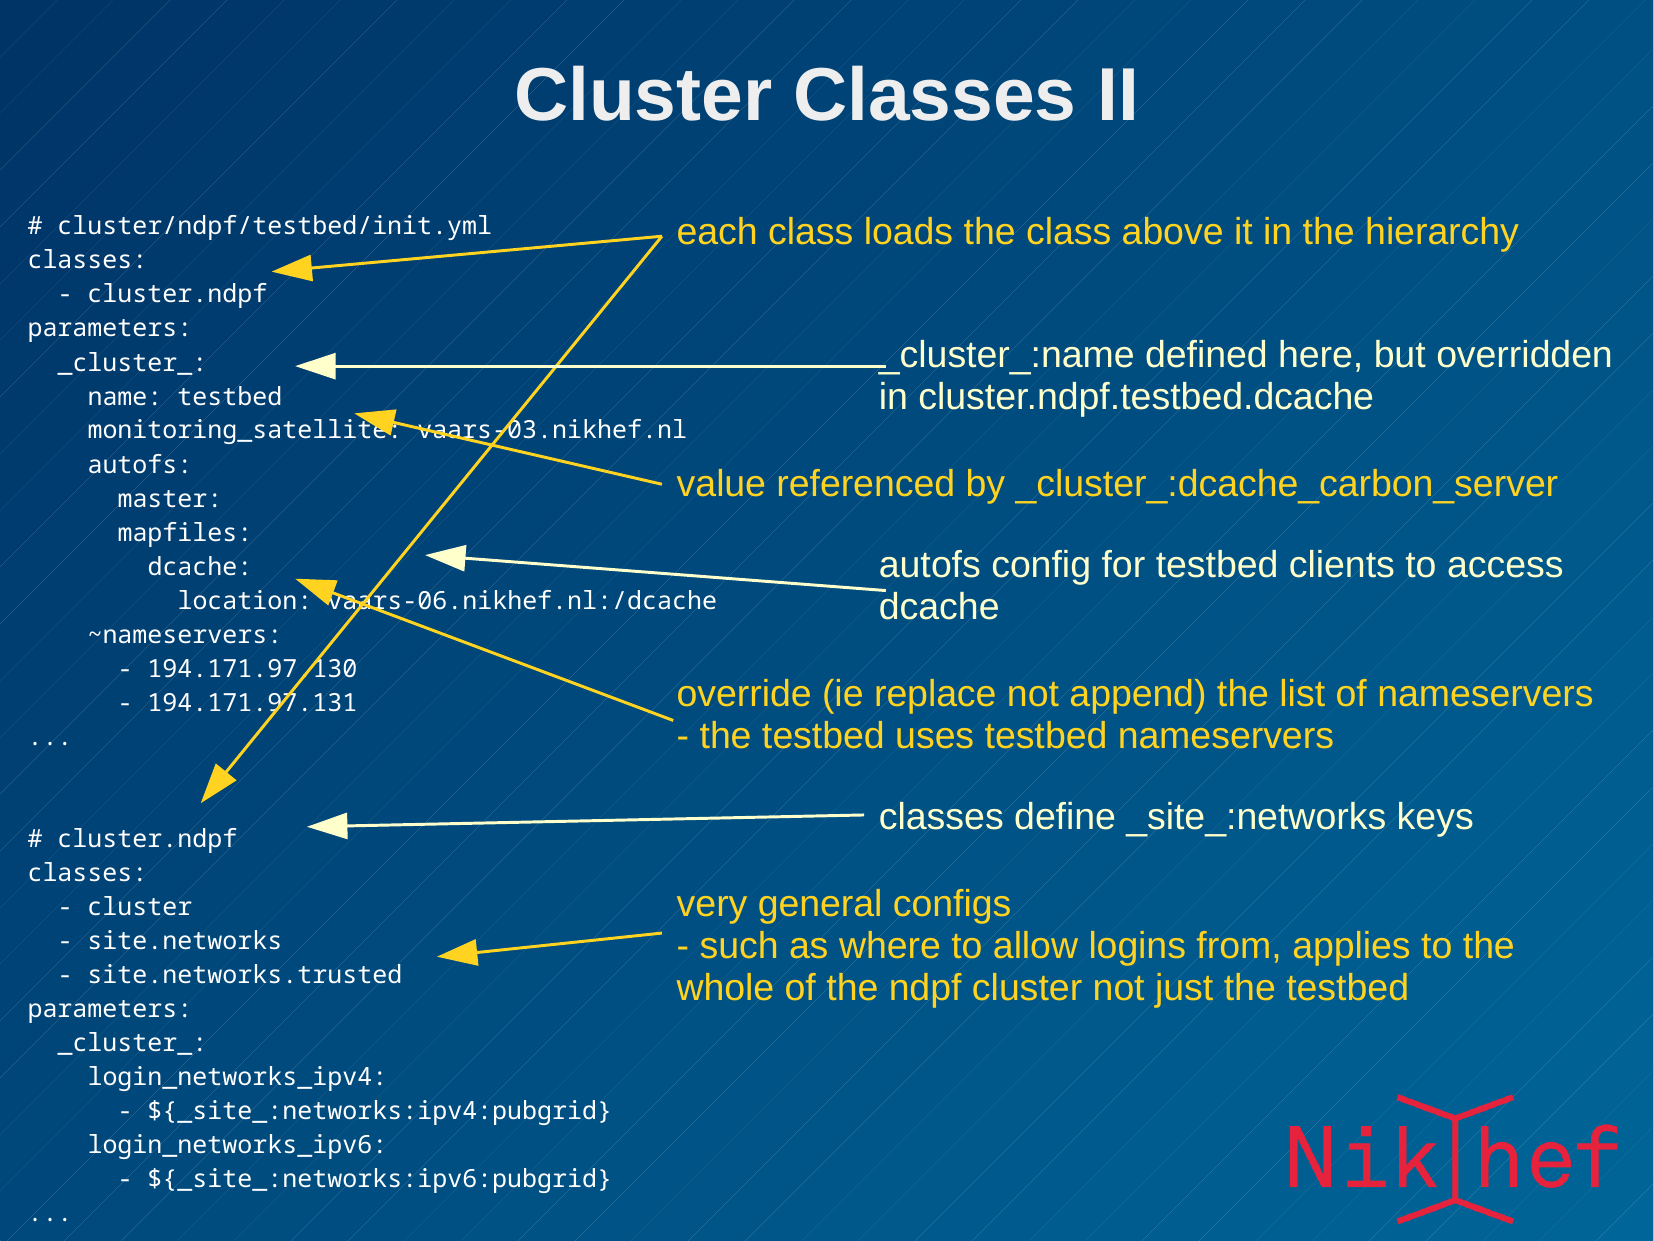

# Cluster Classes II
# cluster/ndpf/testbed/init.yml
classes:
 - cluster.ndpf
parameters:
 _cluster_:
 name: testbed
 monitoring_satellite: vaars-03.nikhef.nl
 autofs:
 master:
 mapfiles:
 dcache:
 location: vaars-06.nikhef.nl:/dcache
 ~nameservers:
 - 194.171.97.130
 - 194.171.97.131
...
# cluster.ndpf
classes:
 - cluster
 - site.networks
 - site.networks.trusted
parameters:
 _cluster_:
 login_networks_ipv4:
 - ${_site_:networks:ipv4:pubgrid}
 login_networks_ipv6:
 - ${_site_:networks:ipv6:pubgrid}
...
each class loads the class above it in the hierarchy
value referenced by _cluster_:dcache_carbon_server
override (ie replace not append) the list of nameservers
- the testbed uses testbed nameservers
very general configs
- such as where to allow logins from, applies to the whole of the ndpf cluster not just the testbed
_cluster_:name defined here, but overridden in cluster.ndpf.testbed.dcache
autofs config for testbed clients to access dcache
classes define _site_:networks keys